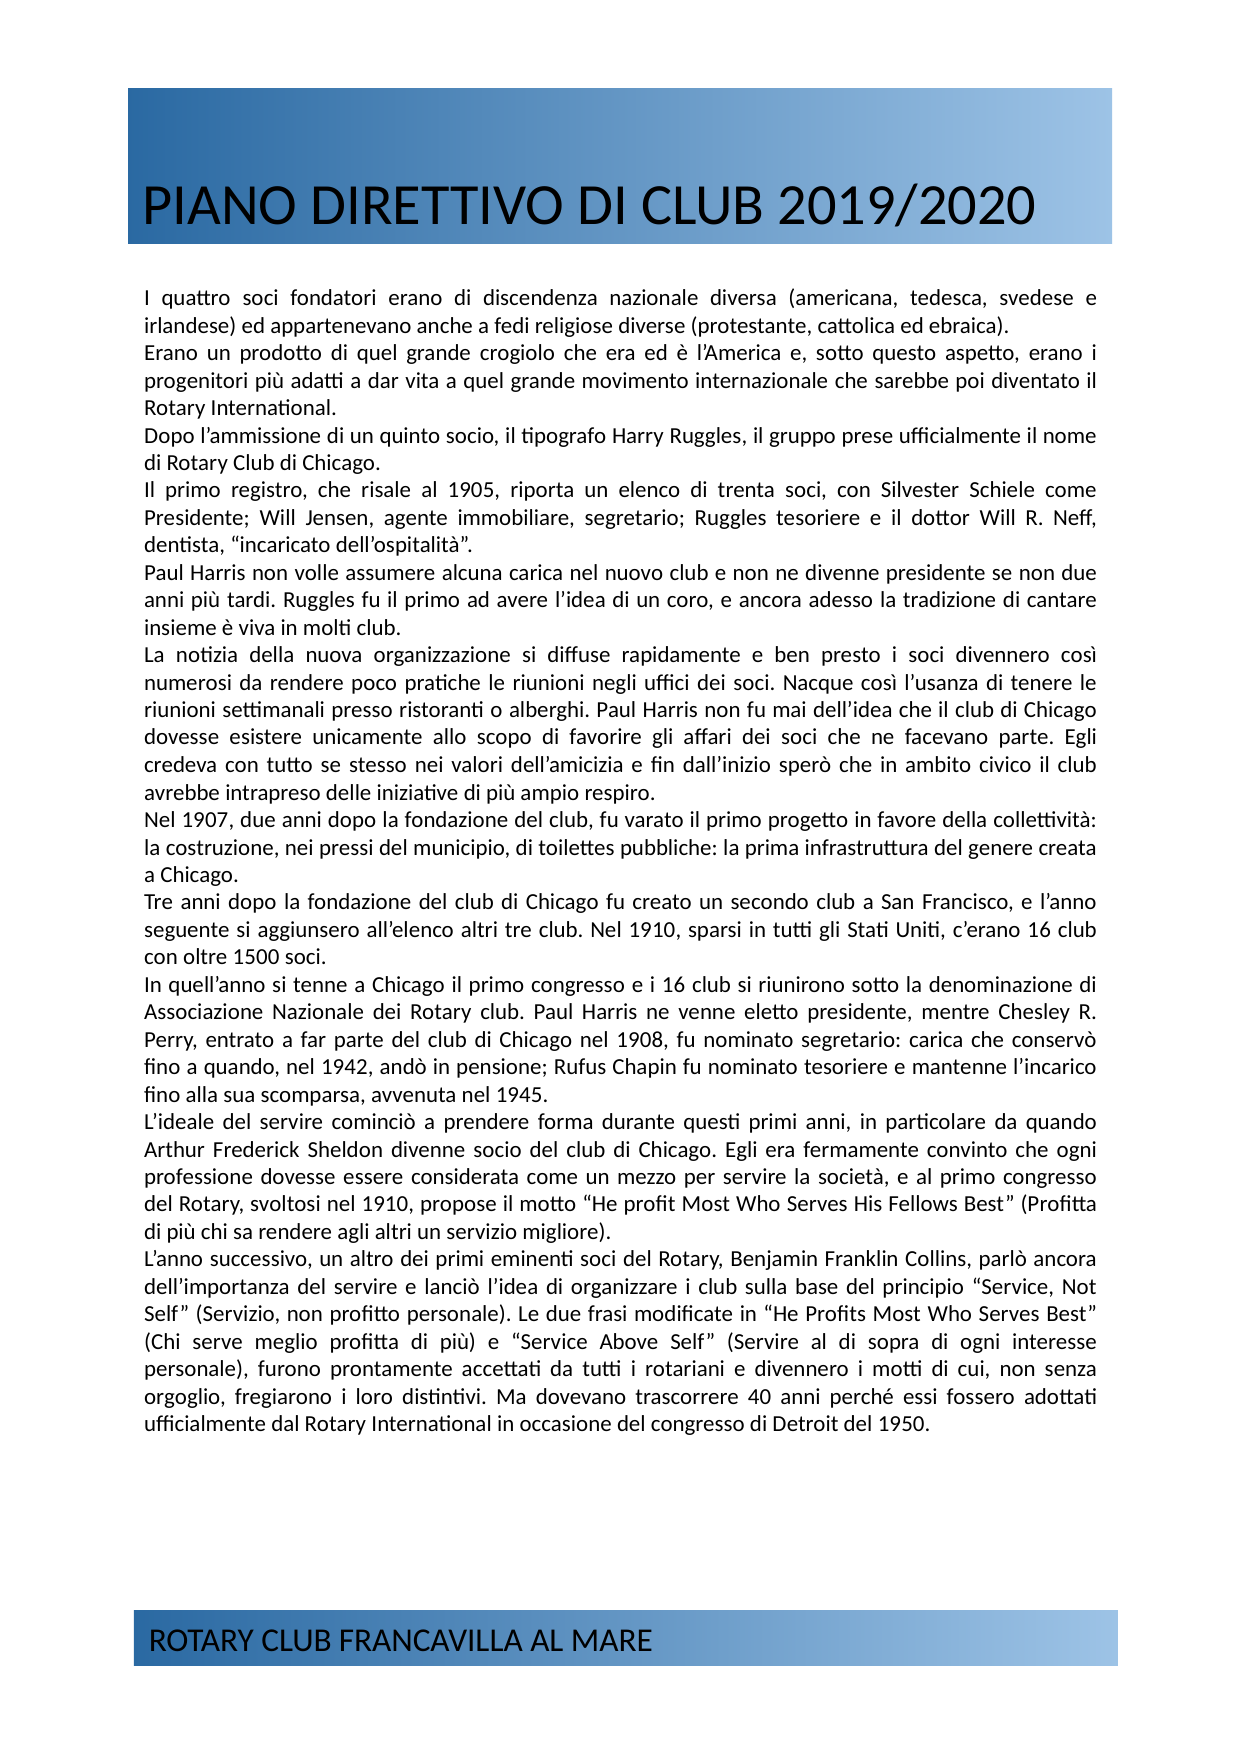

PIANO DIRETTIVO DI CLUB 2019/2020
I quattro soci fondatori erano di discendenza nazionale diversa (americana, tedesca, svedese e irlandese) ed appartenevano anche a fedi religiose diverse (protestante, cattolica ed ebraica).
Erano un prodotto di quel grande crogiolo che era ed è l’America e, sotto questo aspetto, erano i progenitori più adatti a dar vita a quel grande movimento internazionale che sarebbe poi diventato il Rotary International.
Dopo l’ammissione di un quinto socio, il tipografo Harry Ruggles, il gruppo prese ufficialmente il nome di Rotary Club di Chicago.
Il primo registro, che risale al 1905, riporta un elenco di trenta soci, con Silvester Schiele come Presidente; Will Jensen, agente immobiliare, segretario; Ruggles tesoriere e il dottor Will R. Neff, dentista, “incaricato dell’ospitalità”.
Paul Harris non volle assumere alcuna carica nel nuovo club e non ne divenne presidente se non due anni più tardi. Ruggles fu il primo ad avere l’idea di un coro, e ancora adesso la tradizione di cantare insieme è viva in molti club.
La notizia della nuova organizzazione si diffuse rapidamente e ben presto i soci divennero così numerosi da rendere poco pratiche le riunioni negli uffici dei soci. Nacque così l’usanza di tenere le riunioni settimanali presso ristoranti o alberghi. Paul Harris non fu mai dell’idea che il club di Chicago dovesse esistere unicamente allo scopo di favorire gli affari dei soci che ne facevano parte. Egli credeva con tutto se stesso nei valori dell’amicizia e fin dall’inizio sperò che in ambito civico il club avrebbe intrapreso delle iniziative di più ampio respiro.
Nel 1907, due anni dopo la fondazione del club, fu varato il primo progetto in favore della collettività: la costruzione, nei pressi del municipio, di toilettes pubbliche: la prima infrastruttura del genere creata a Chicago.
Tre anni dopo la fondazione del club di Chicago fu creato un secondo club a San Francisco, e l’anno seguente si aggiunsero all’elenco altri tre club. Nel 1910, sparsi in tutti gli Stati Uniti, c’erano 16 club con oltre 1500 soci.
In quell’anno si tenne a Chicago il primo congresso e i 16 club si riunirono sotto la denominazione di Associazione Nazionale dei Rotary club. Paul Harris ne venne eletto presidente, mentre Chesley R. Perry, entrato a far parte del club di Chicago nel 1908, fu nominato segretario: carica che conservò fino a quando, nel 1942, andò in pensione; Rufus Chapin fu nominato tesoriere e mantenne l’incarico fino alla sua scomparsa, avvenuta nel 1945.
L’ideale del servire cominciò a prendere forma durante questi primi anni, in particolare da quando Arthur Frederick Sheldon divenne socio del club di Chicago. Egli era fermamente convinto che ogni professione dovesse essere considerata come un mezzo per servire la società, e al primo congresso del Rotary, svoltosi nel 1910, propose il motto “He profit Most Who Serves His Fellows Best” (Profitta di più chi sa rendere agli altri un servizio migliore).
L’anno successivo, un altro dei primi eminenti soci del Rotary, Benjamin Franklin Collins, parlò ancora dell’importanza del servire e lanciò l’idea di organizzare i club sulla base del principio “Service, Not Self” (Servizio, non profitto personale). Le due frasi modificate in “He Profits Most Who Serves Best” (Chi serve meglio profitta di più) e “Service Above Self” (Servire al di sopra di ogni interesse personale), furono prontamente accettati da tutti i rotariani e divennero i motti di cui, non senza orgoglio, fregiarono i loro distintivi. Ma dovevano trascorrere 40 anni perché essi fossero adottati ufficialmente dal Rotary International in occasione del congresso di Detroit del 1950.
ROTARY CLUB FRANCAVILLA AL MARE